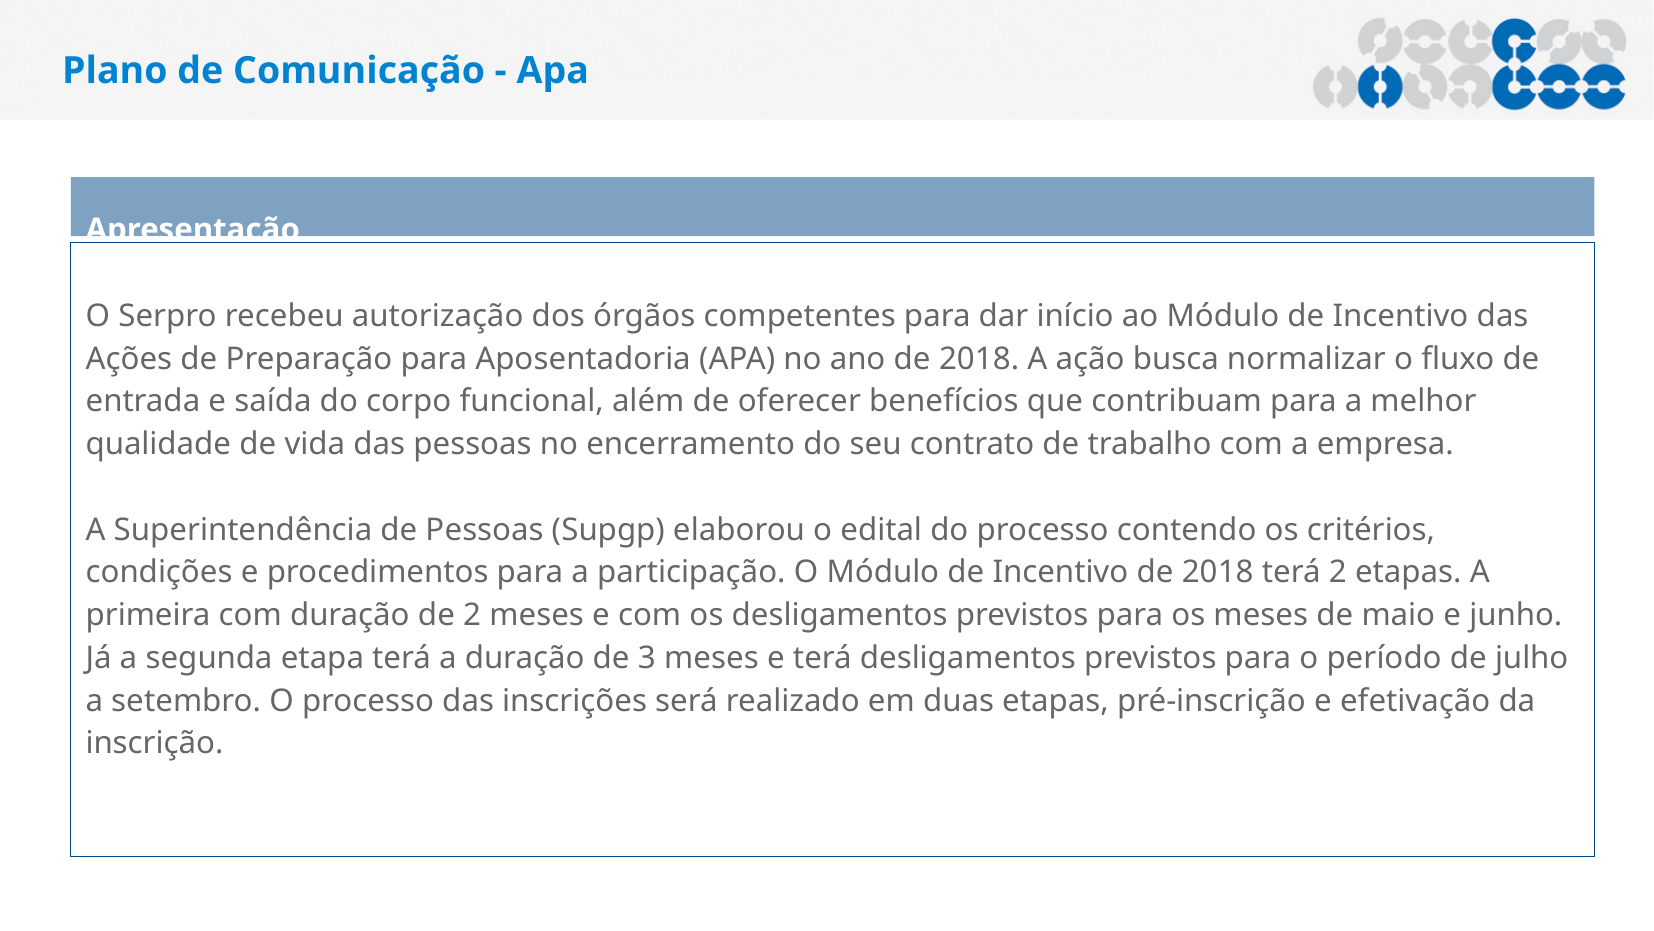

Plano de Comunicação - Apa
Apresentação
O Serpro recebeu autorização dos órgãos competentes para dar início ao Módulo de Incentivo das Ações de Preparação para Aposentadoria (APA) no ano de 2018. A ação busca normalizar o fluxo de entrada e saída do corpo funcional, além de oferecer benefícios que contribuam para a melhor qualidade de vida das pessoas no encerramento do seu contrato de trabalho com a empresa.
A Superintendência de Pessoas (Supgp) elaborou o edital do processo contendo os critérios, condições e procedimentos para a participação. O Módulo de Incentivo de 2018 terá 2 etapas. A primeira com duração de 2 meses e com os desligamentos previstos para os meses de maio e junho. Já a segunda etapa terá a duração de 3 meses e terá desligamentos previstos para o período de julho a setembro. O processo das inscrições será realizado em duas etapas, pré-inscrição e efetivação da inscrição.